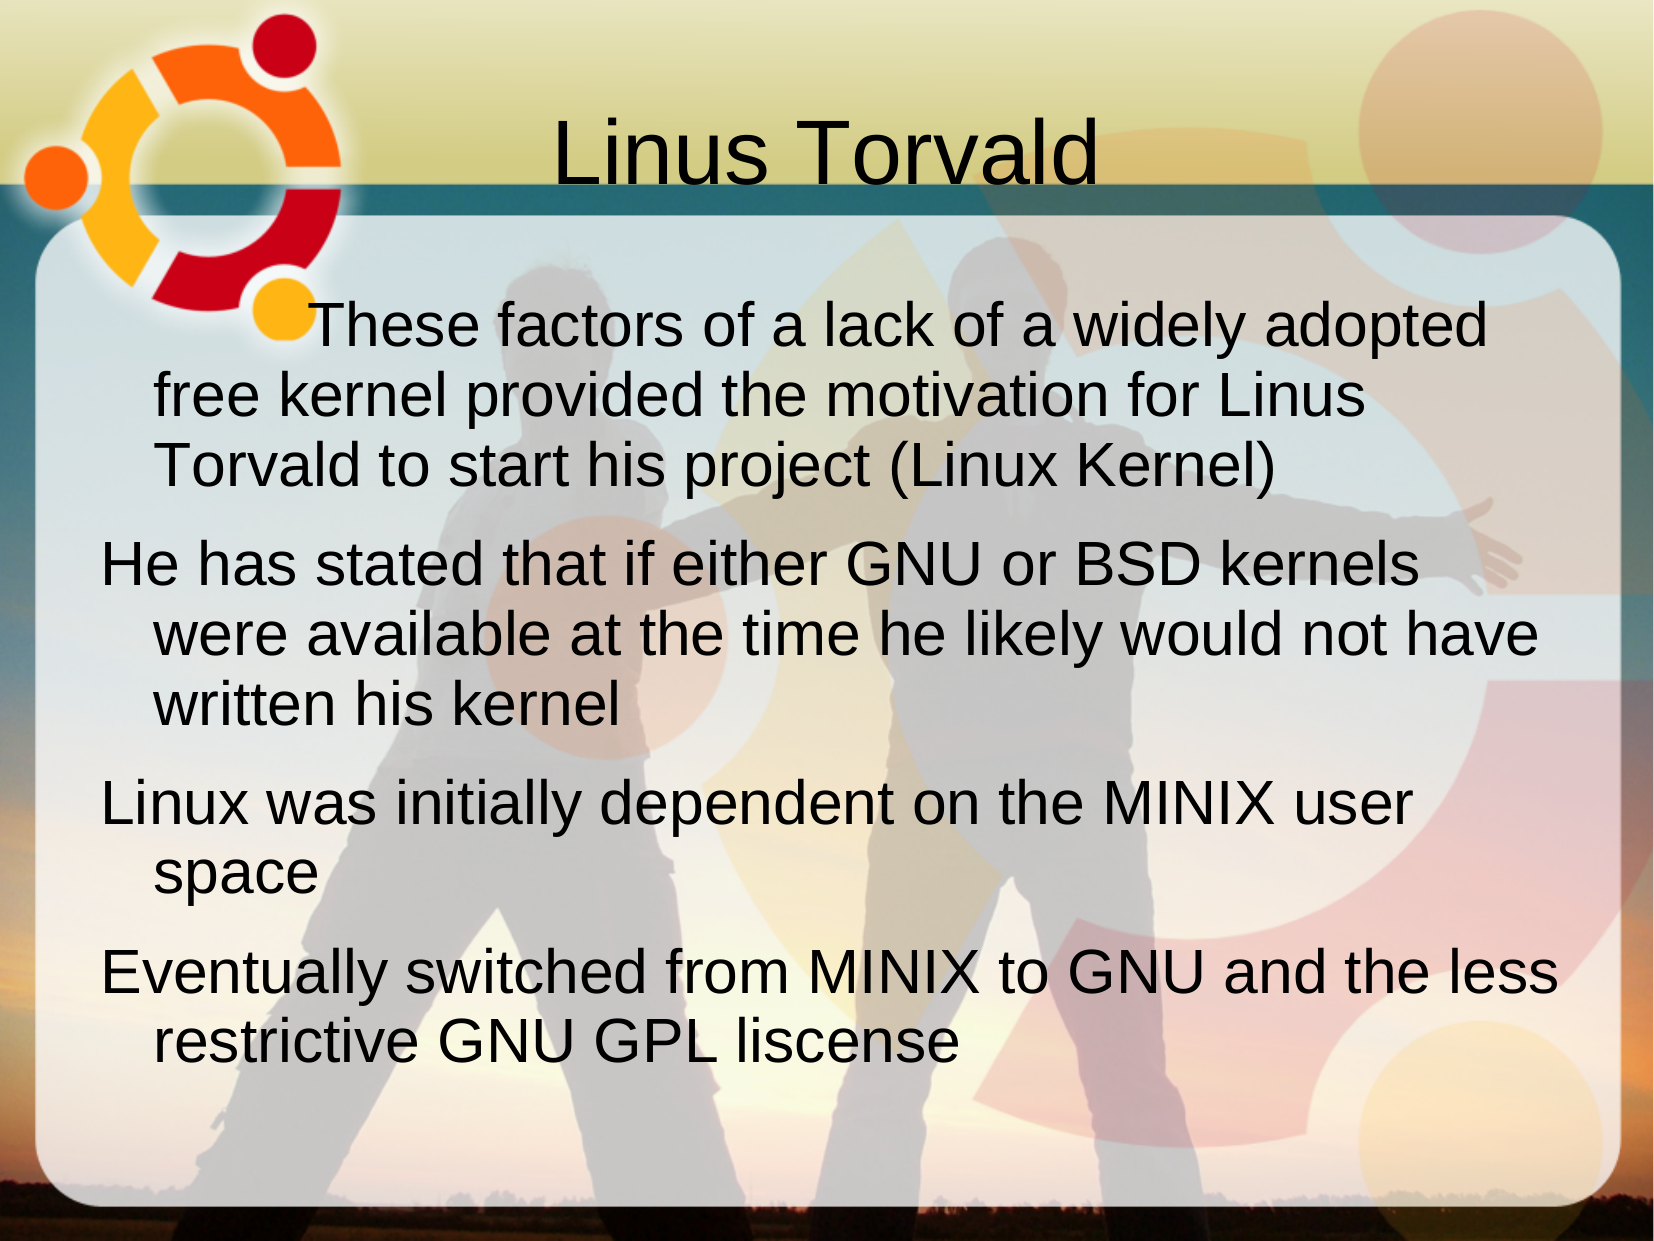

# Linus Torvald
 These factors of a lack of a widely adopted free kernel provided the motivation for Linus Torvald to start his project (Linux Kernel)
He has stated that if either GNU or BSD kernels were available at the time he likely would not have written his kernel
Linux was initially dependent on the MINIX user space
Eventually switched from MINIX to GNU and the less restrictive GNU GPL liscense